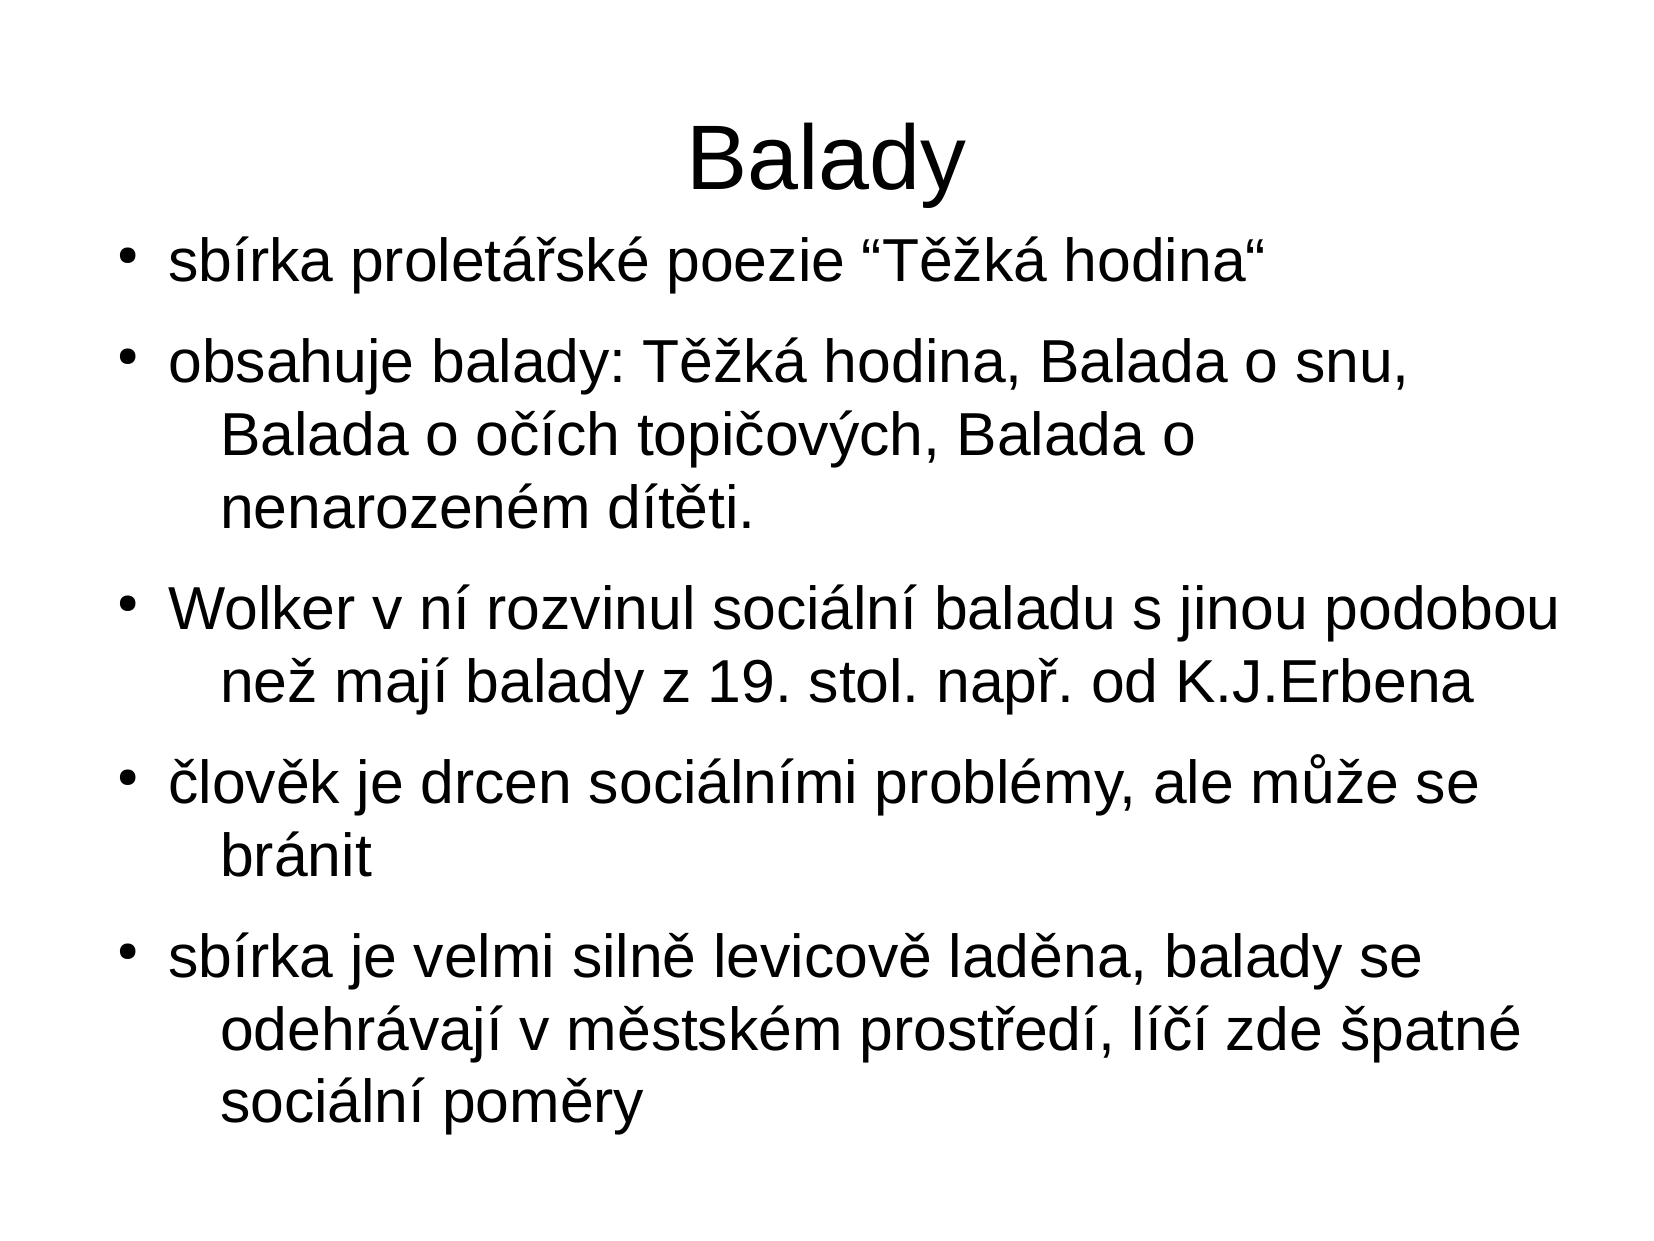

# Balady
sbírka proletářské poezie “Těžká hodina“
obsahuje balady: Těžká hodina, Balada o snu, Balada o očích topičových, Balada o nenarozeném dítěti.
Wolker v ní rozvinul sociální baladu s jinou podobou než mají balady z 19. stol. např. od K.J.Erbena
člověk je drcen sociálními problémy, ale může se bránit
sbírka je velmi silně levicově laděna, balady se odehrávají v městském prostředí, líčí zde špatné sociální poměry